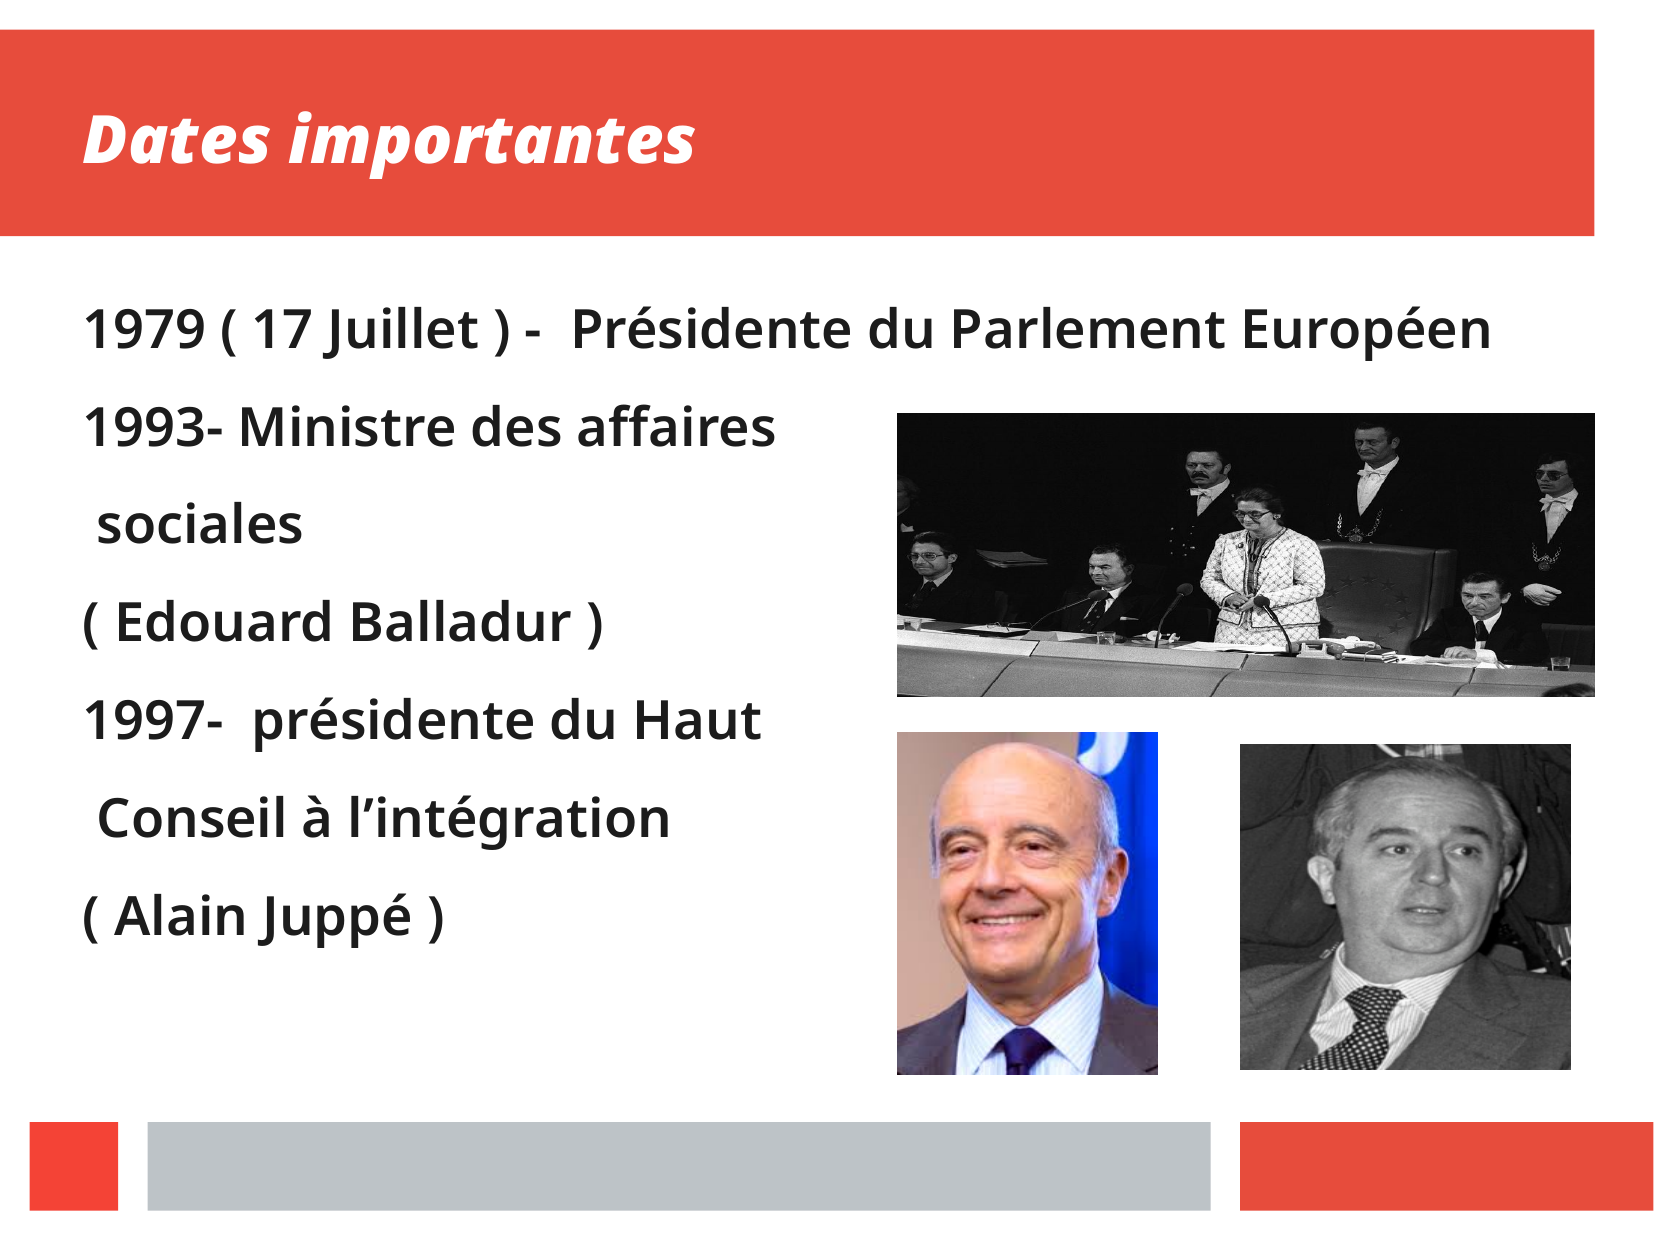

# Dates importantes
1979 ( 17 Juillet ) - Présidente du Parlement Européen
1993- Ministre des affaires
 sociales
( Edouard Balladur )
1997- présidente du Haut
 Conseil à l’intégration
( Alain Juppé )